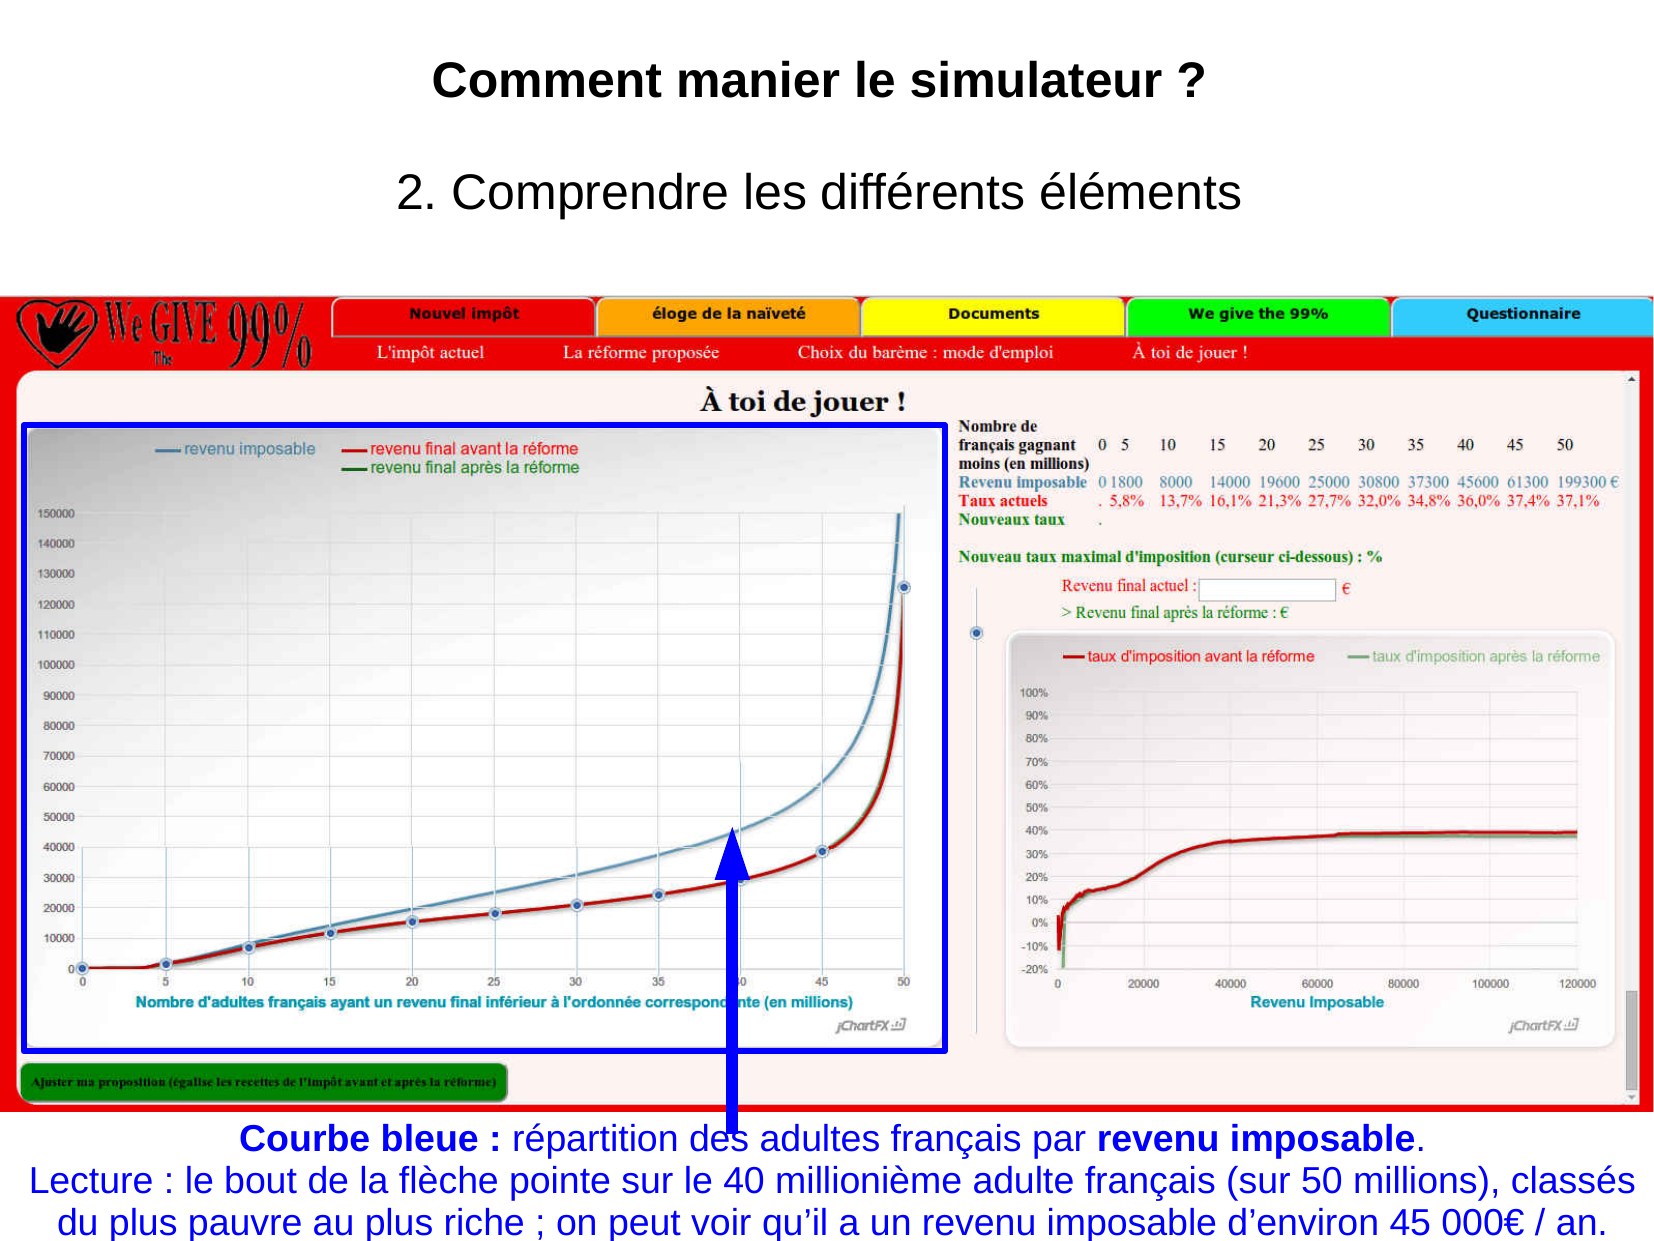

Comment manier le simulateur ?
2. Comprendre les différents éléments
Courbe bleue : répartition des adultes français par revenu imposable.
Lecture : le bout de la flèche pointe sur le 40 millionième adulte français (sur 50 millions), classés du plus pauvre au plus riche ; on peut voir qu’il a un revenu imposable d’environ 45 000€ / an.